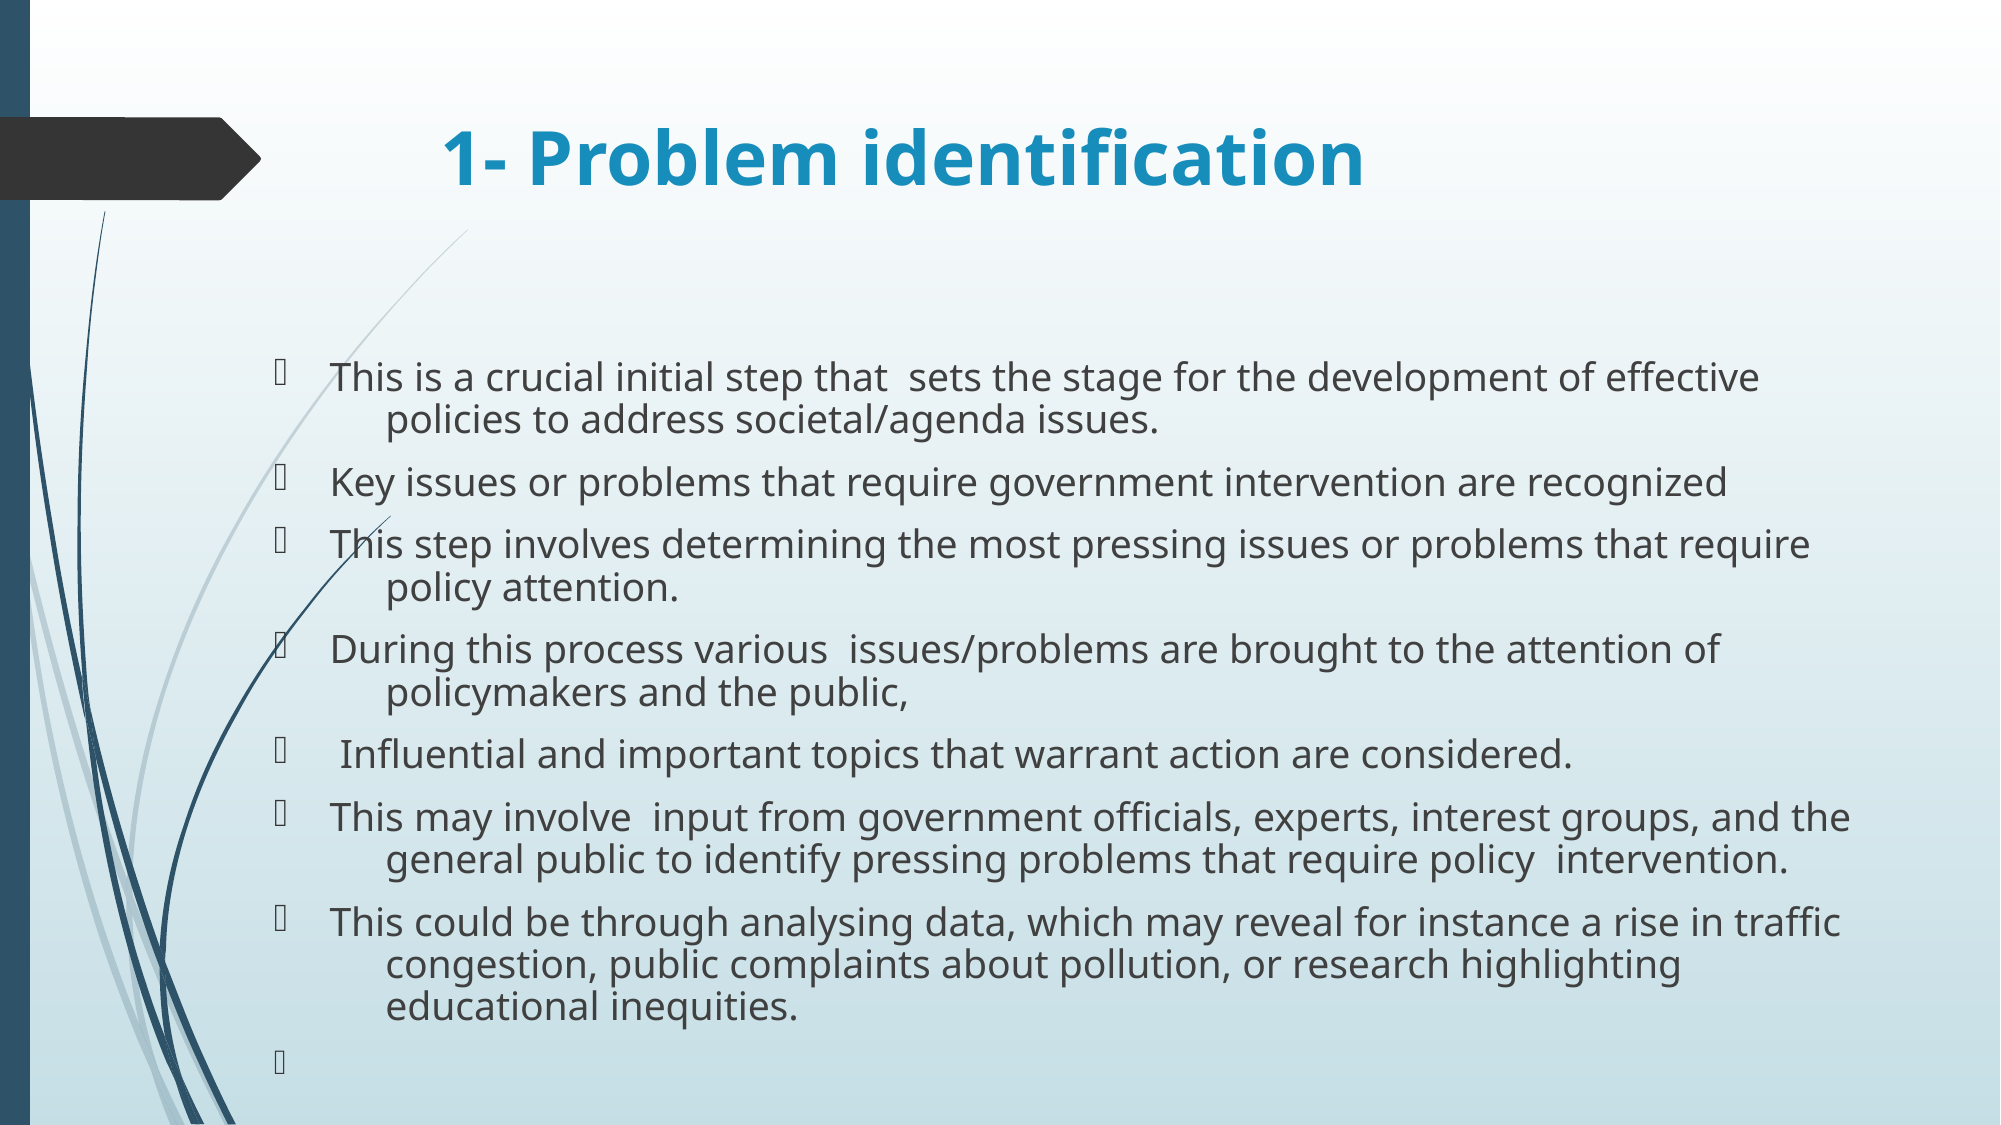

# 1- Problem identification
This is a crucial initial step that sets the stage for the development of effective policies to address societal/agenda issues.
Key issues or problems that require government intervention are recognized
This step involves determining the most pressing issues or problems that require policy attention.
During this process various issues/problems are brought to the attention of policymakers and the public,
 Influential and important topics that warrant action are considered.
This may involve input from government officials, experts, interest groups, and the general public to identify pressing problems that require policy intervention.
This could be through analysing data, which may reveal for instance a rise in traffic congestion, public complaints about pollution, or research highlighting educational inequities.